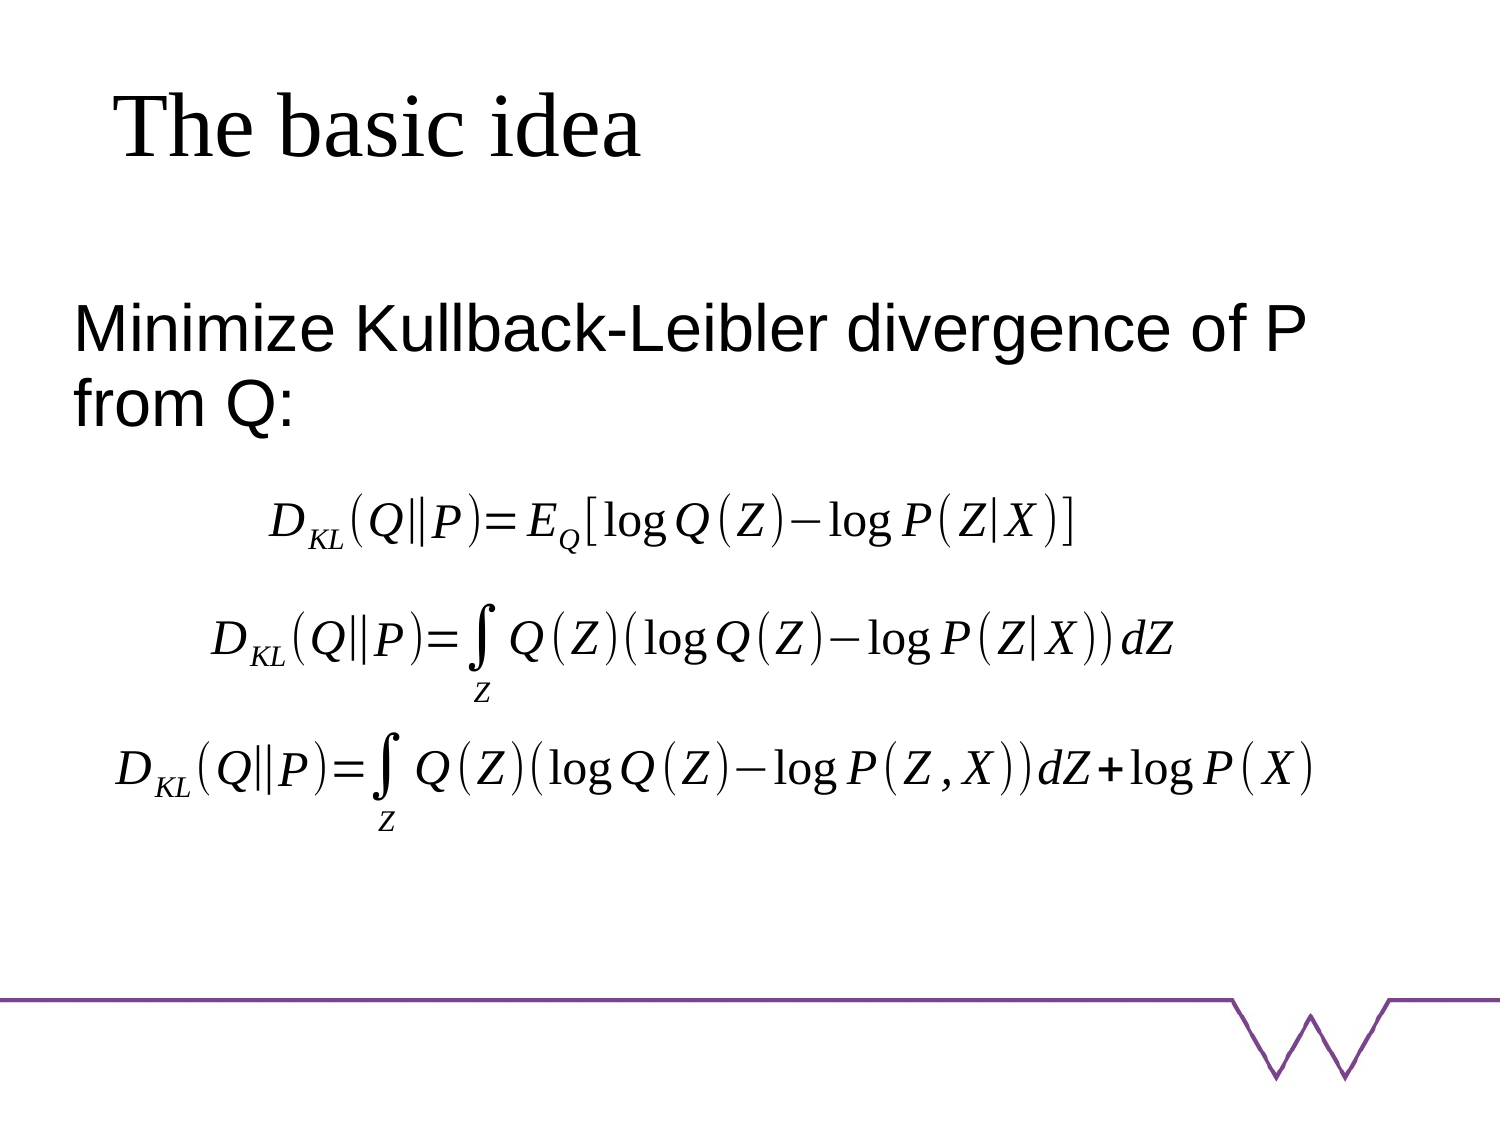

# The basic idea
Minimize Kullback-Leibler divergence of P from Q: